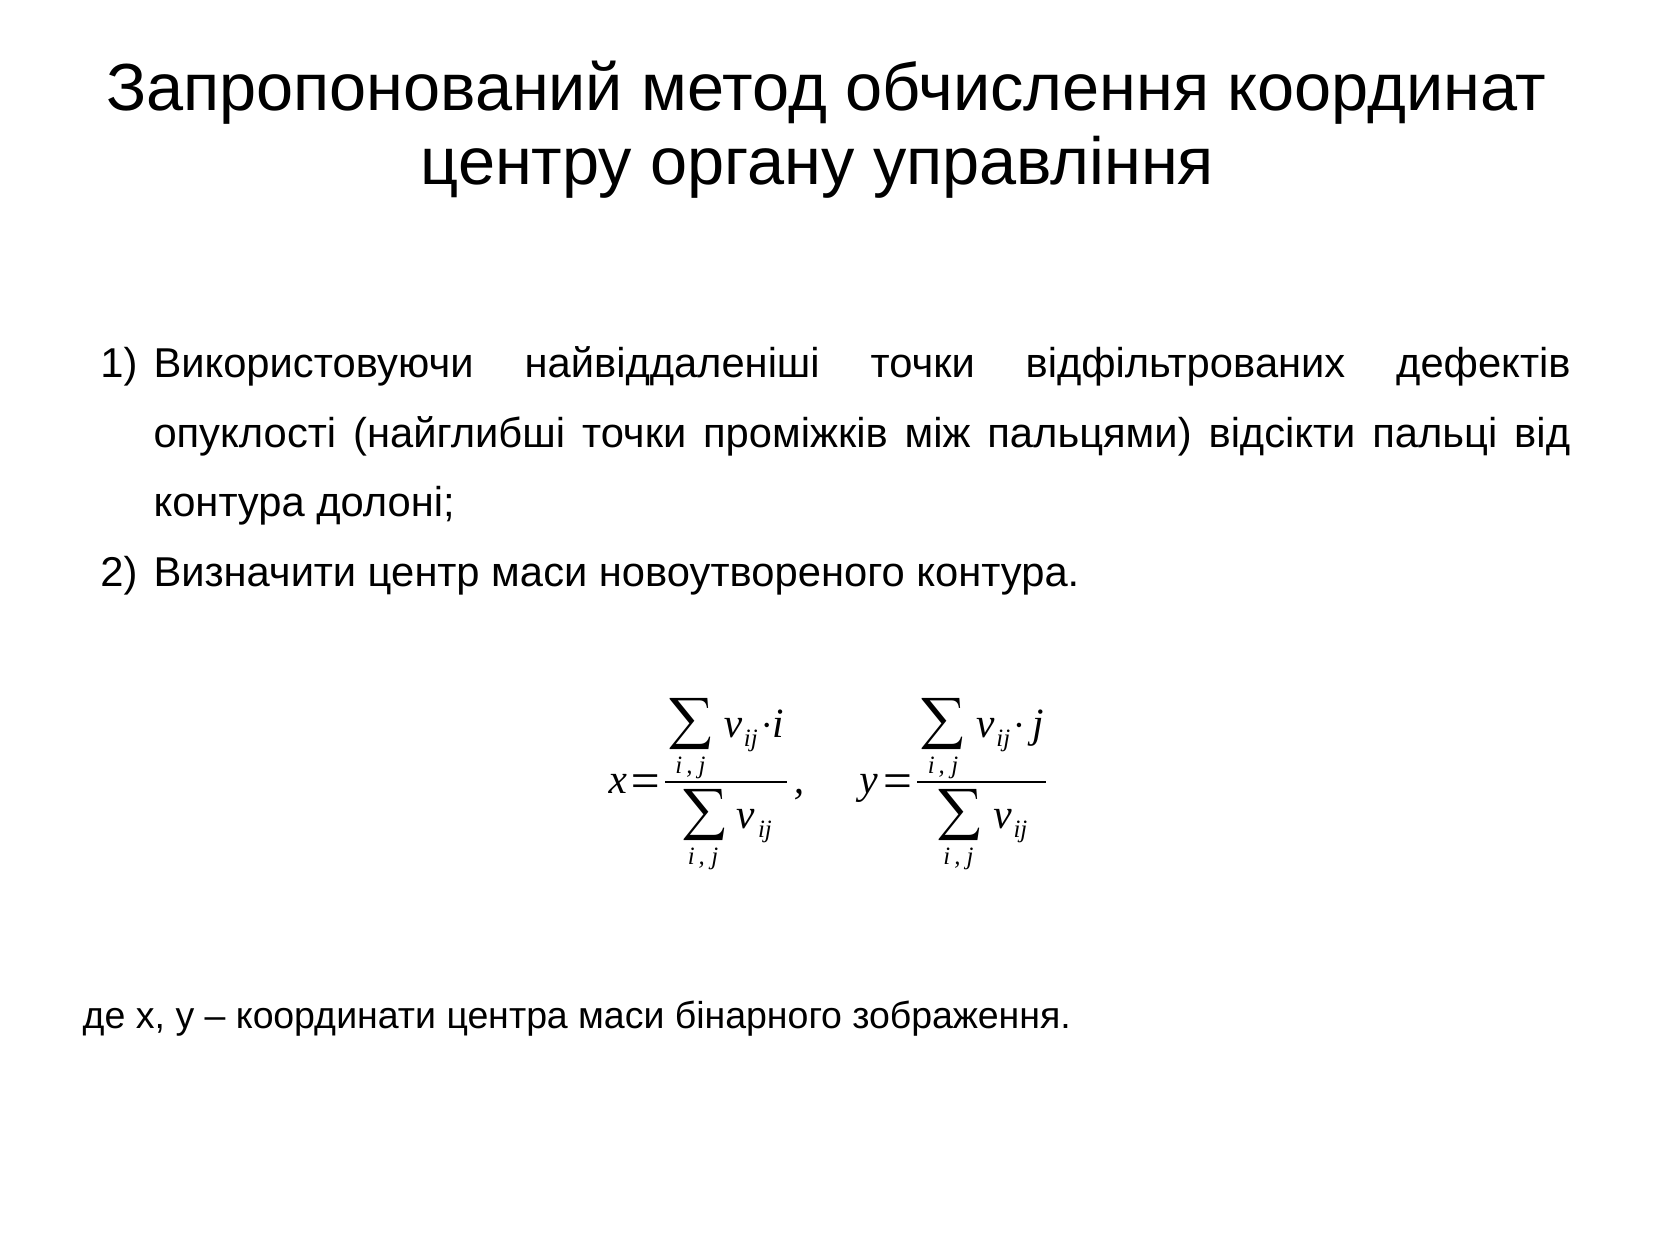

# Запропонований метод обчислення координат центру органу управління
Використовуючи найвіддаленіші точки відфільтрованих дефектів опуклості (найглибші точки проміжків між пальцями) відсікти пальці від контура долоні;
Визначити центр маси новоутвореного контура.
де x, y – координати центра маси бінарного зображення.